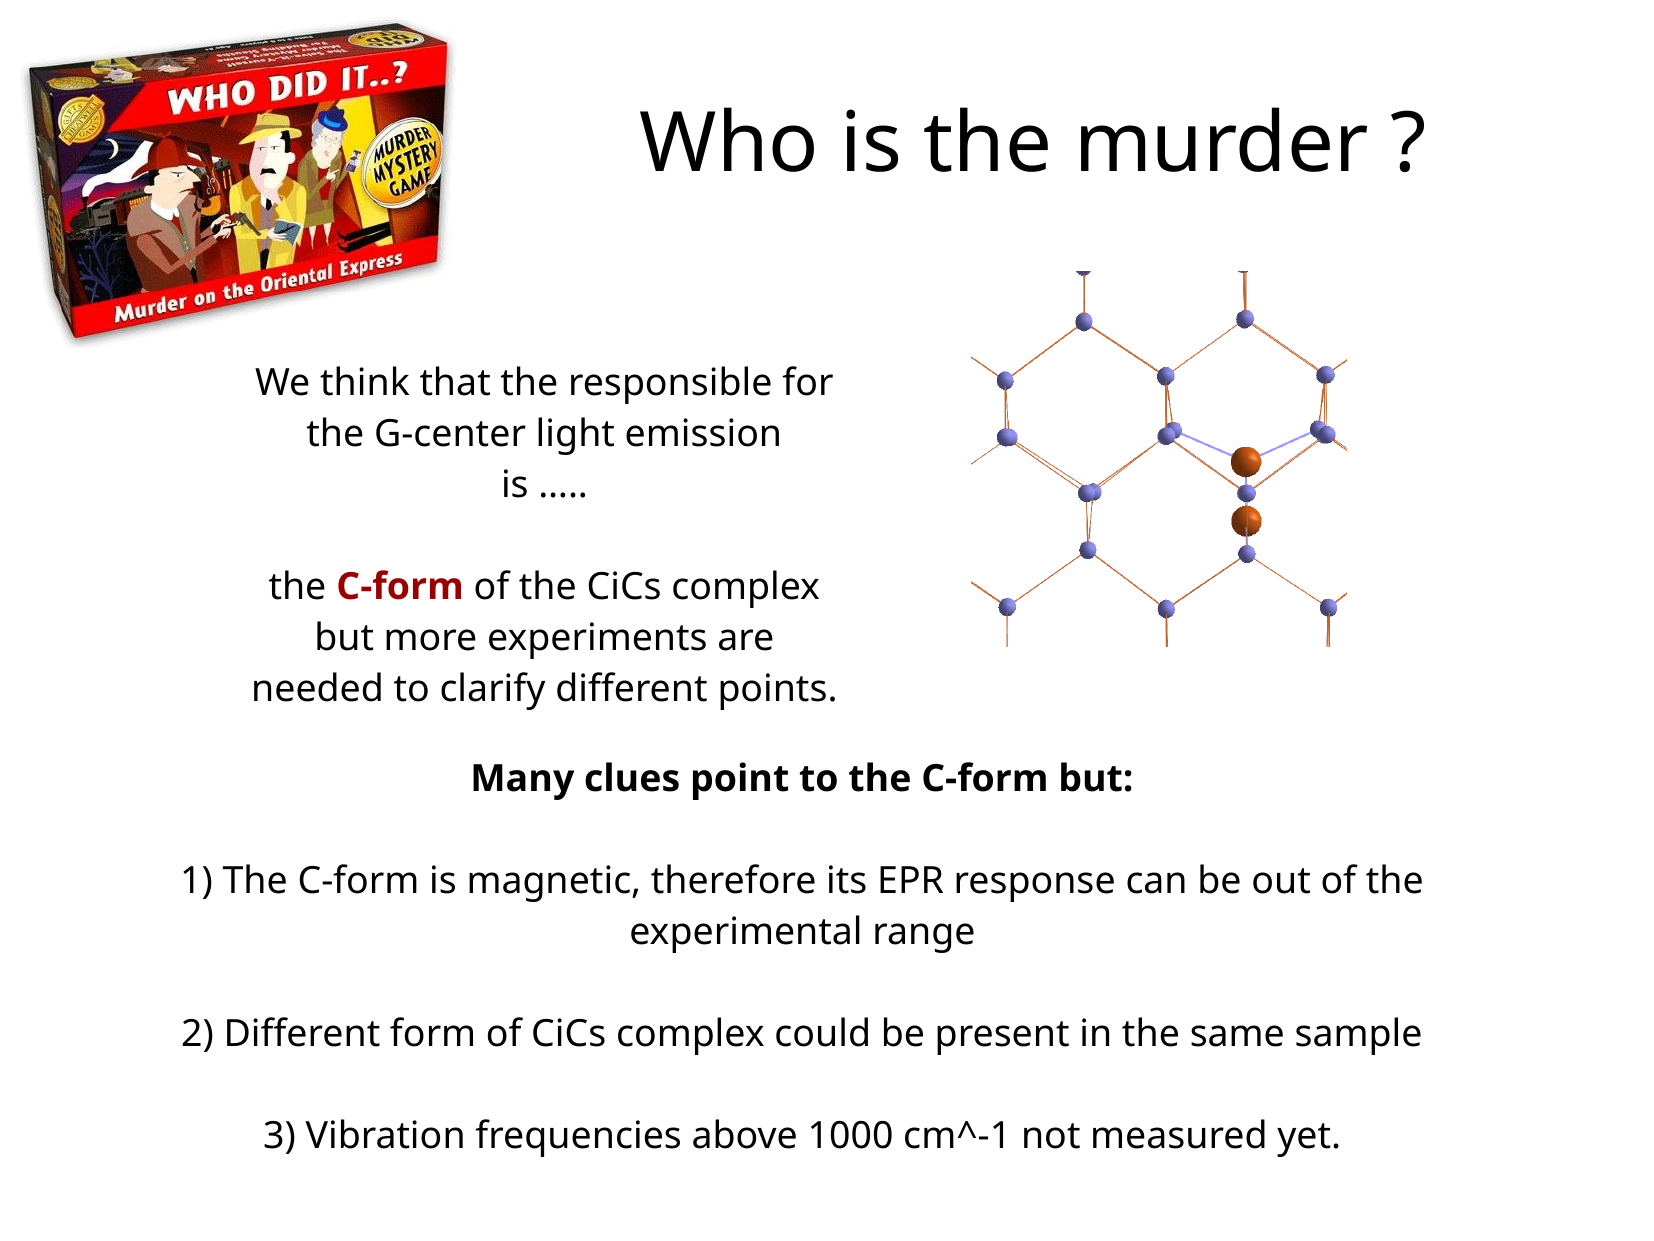

# Who is the murder ?
We think that the responsible for the G-center light emission
is …..
the C-form of the CiCs complex
but more experiments are needed to clarify different points.
Many clues point to the C-form but:
1) The C-form is magnetic, therefore its EPR response can be out of the experimental range
2) Different form of CiCs complex could be present in the same sample
3) Vibration frequencies above 1000 cm^-1 not measured yet.